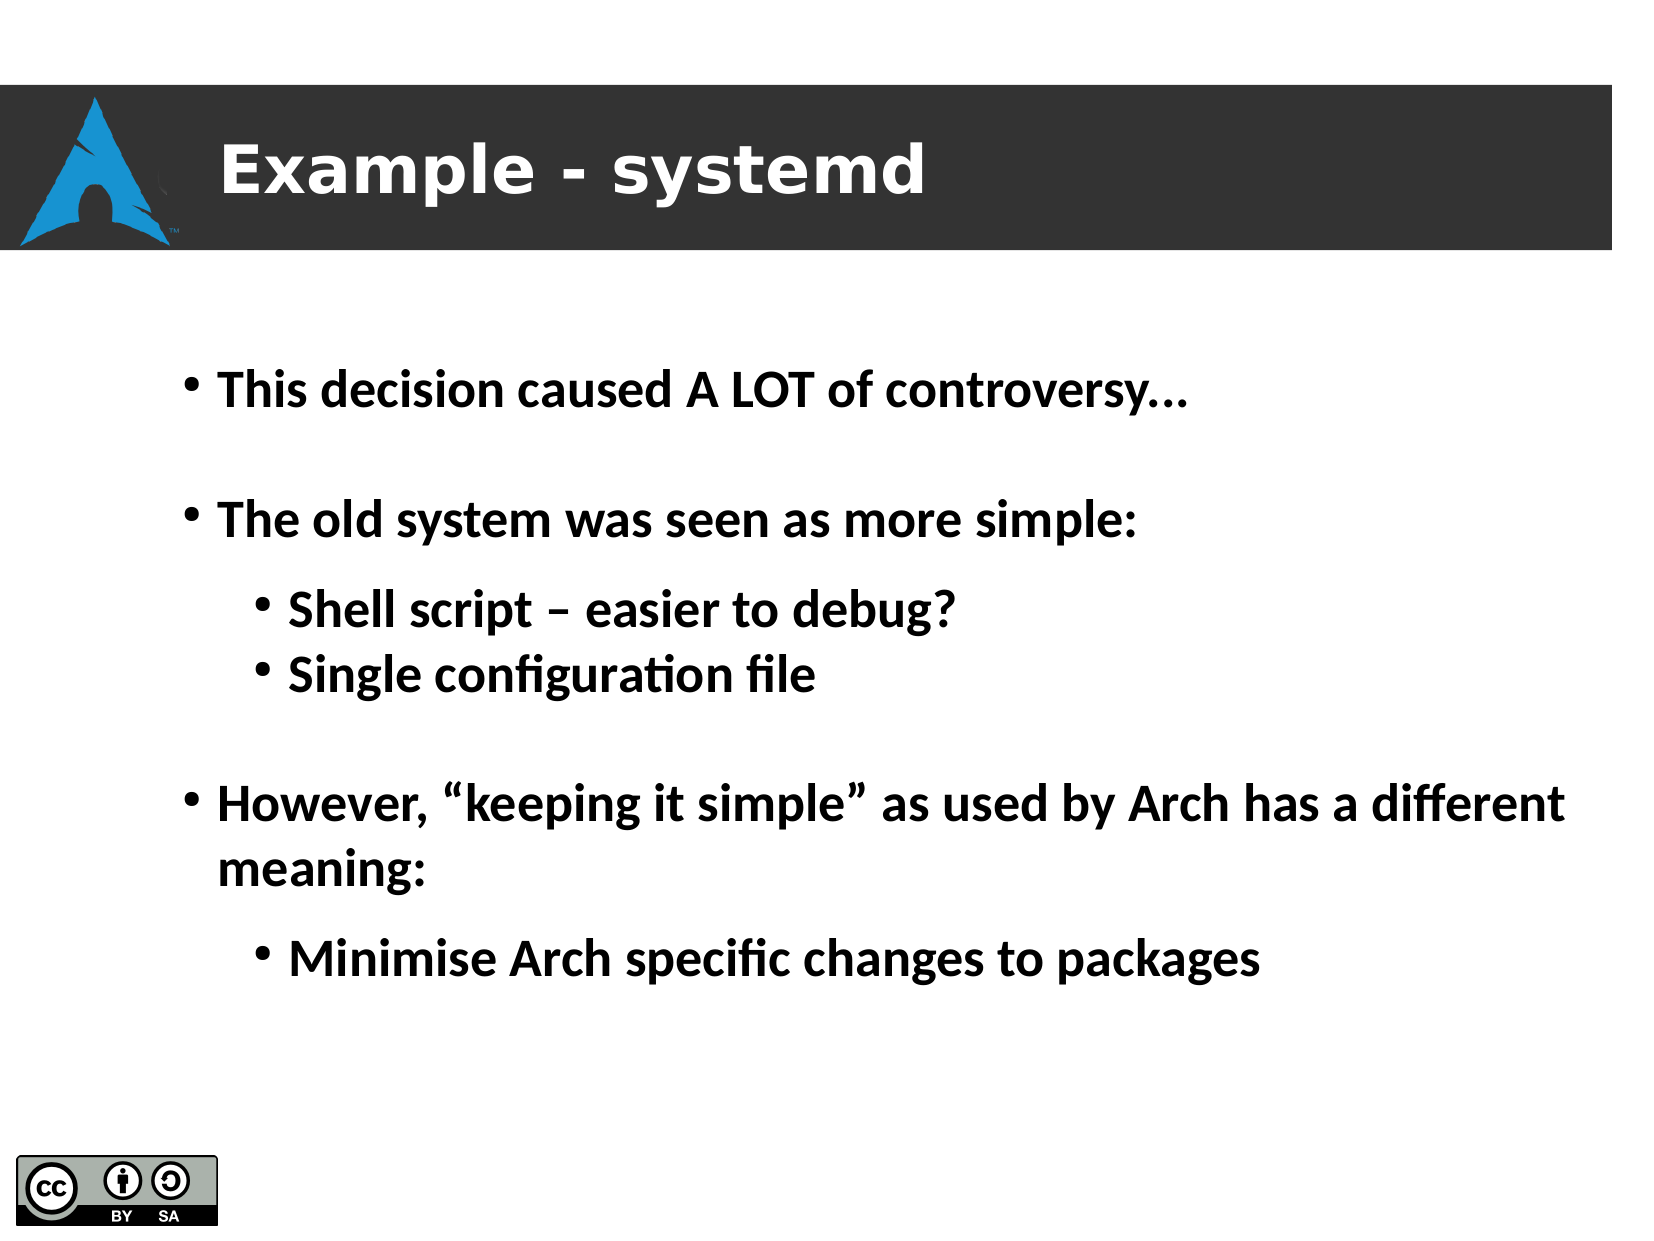

Example - systemd
#
This decision caused A LOT of controversy...
The old system was seen as more simple:
Shell script – easier to debug?
Single configuration file
However, “keeping it simple” as used by Arch has a different meaning:
Minimise Arch specific changes to packages